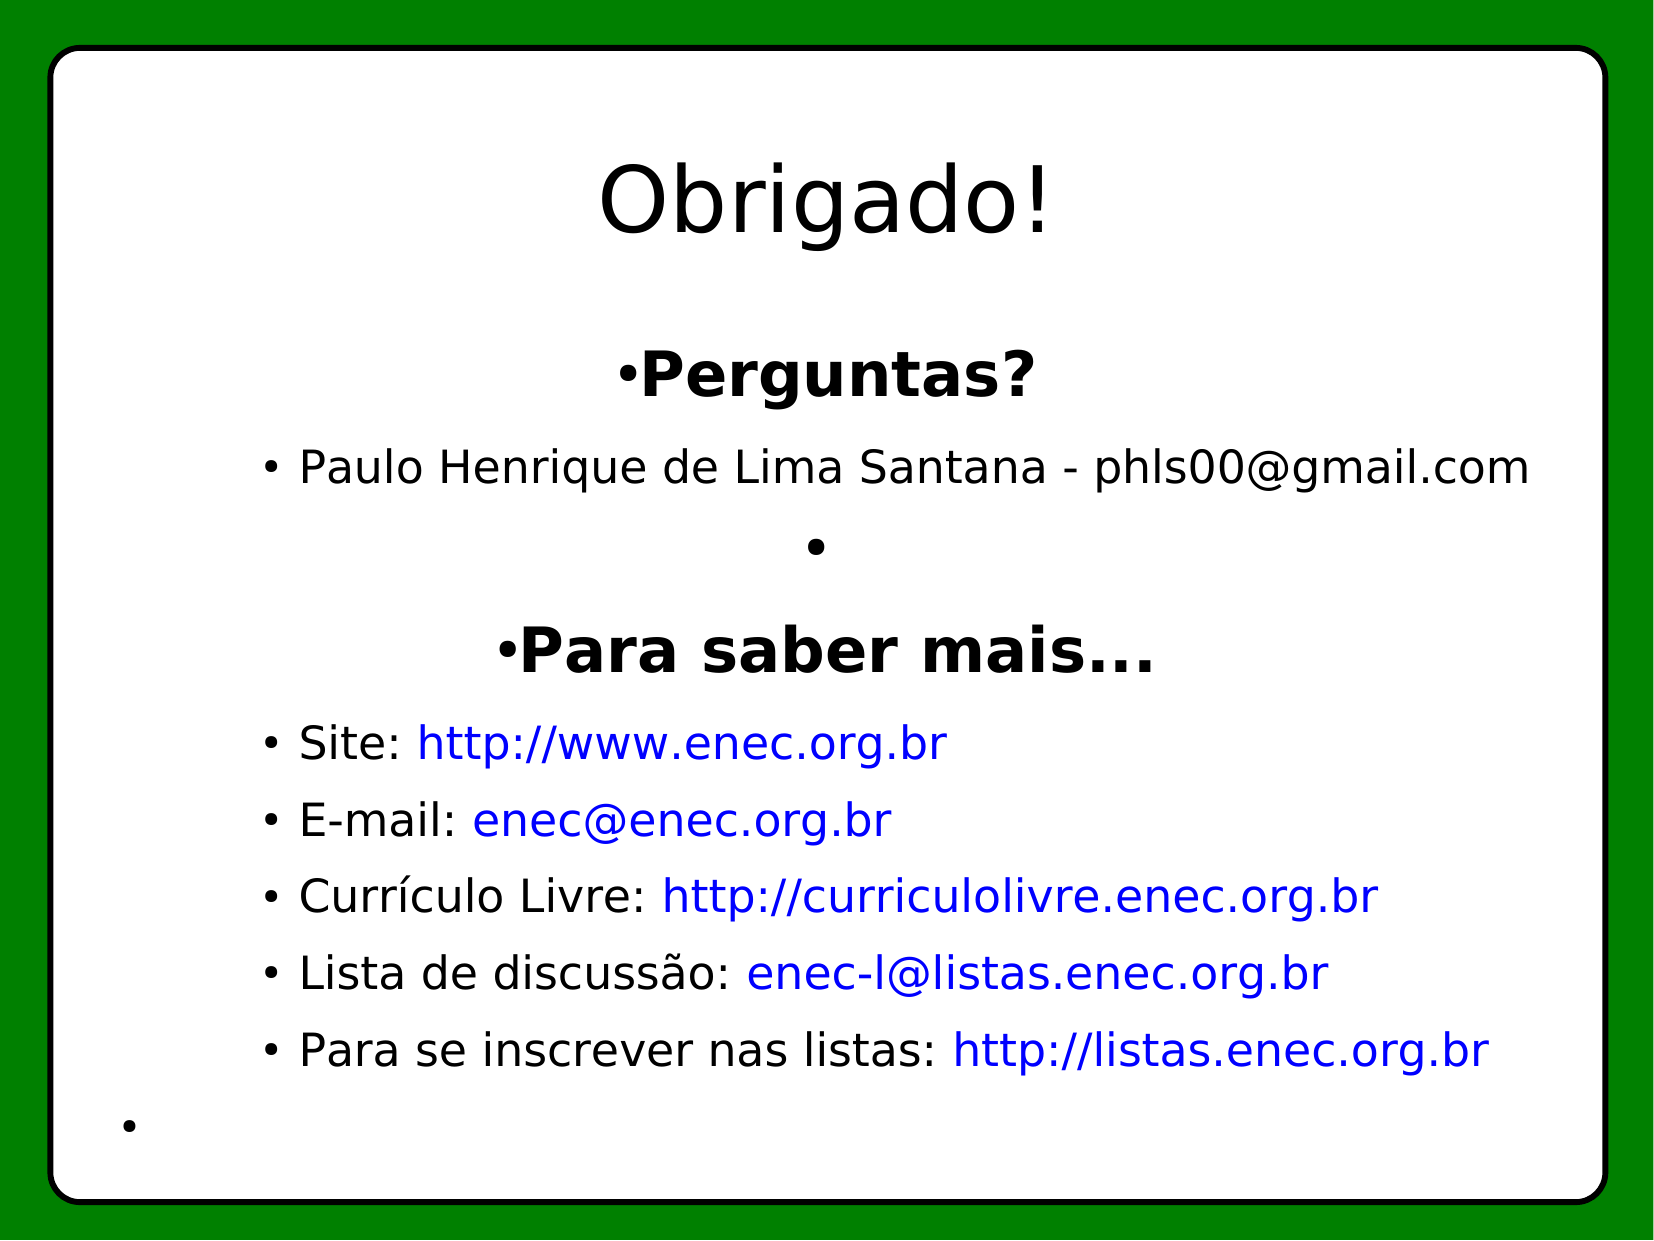

# Obrigado!
Perguntas?
Paulo Henrique de Lima Santana - phls00@gmail.com
Para saber mais...
Site: http://www.enec.org.br
E-mail: enec@enec.org.br
Currículo Livre: http://curriculolivre.enec.org.br
Lista de discussão: enec-l@listas.enec.org.br
Para se inscrever nas listas: http://listas.enec.org.br